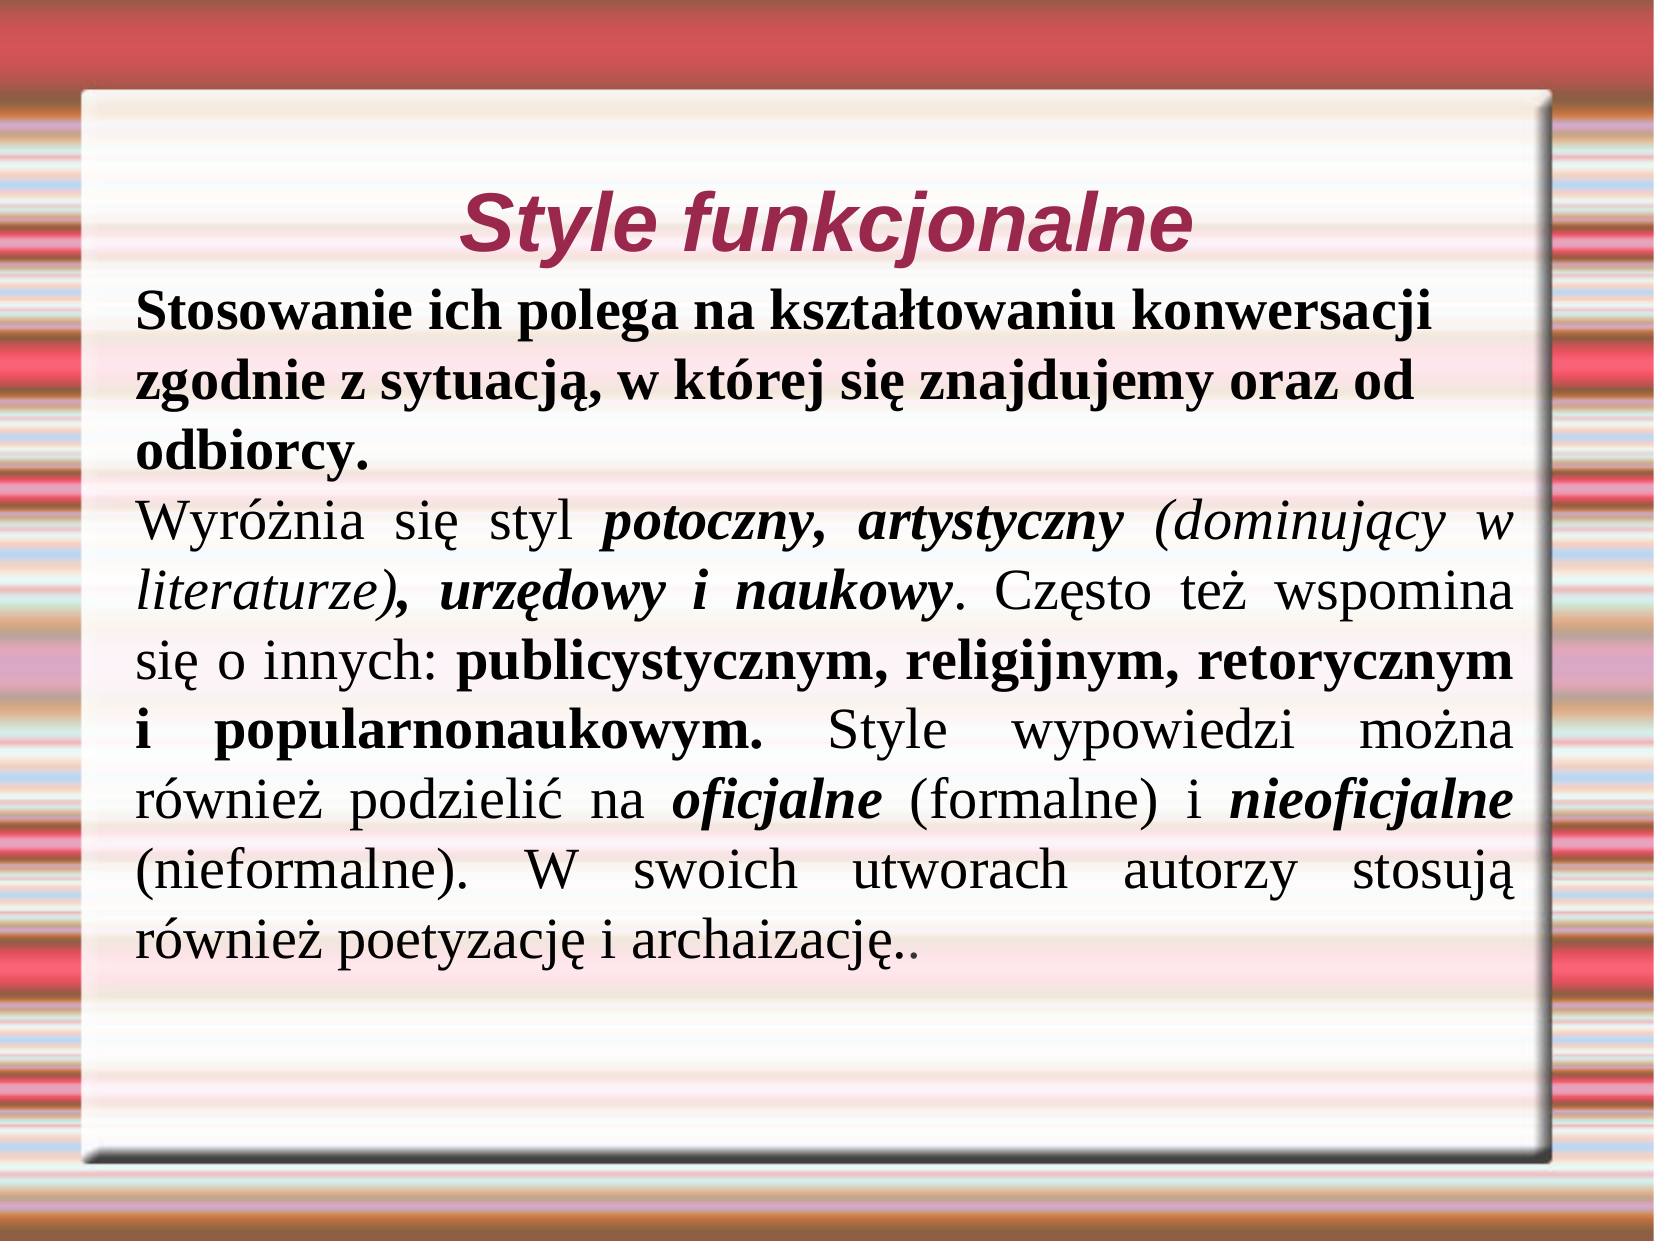

# Style funkcjonalne
Stosowanie ich polega na kształtowaniu konwersacji zgodnie z sytuacją, w której się znajdujemy oraz od odbiorcy.
Wyróżnia się styl potoczny, artystyczny (dominujący w literaturze), urzędowy i naukowy. Często też wspomina się o innych: publicystycznym, religijnym, retorycznym i popularnonaukowym. Style wypowiedzi można również podzielić na oficjalne (formalne) i nieoficjalne (nieformalne). W swoich utworach autorzy stosują również poetyzację i archaizację..